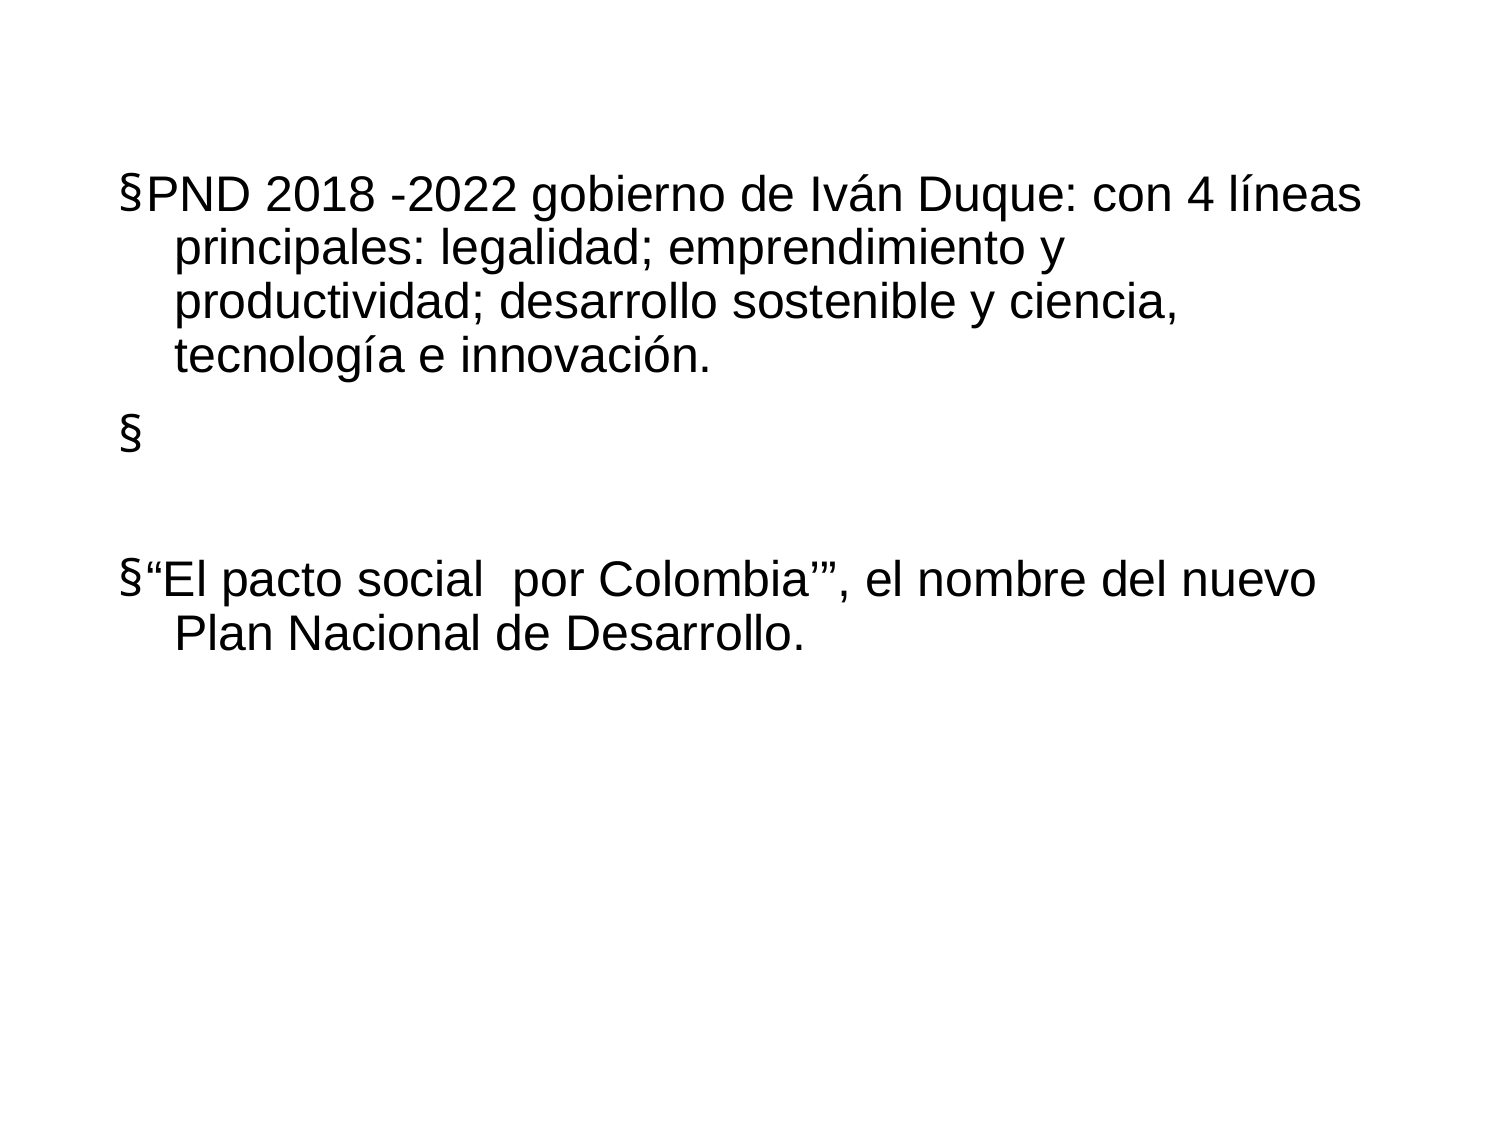

#
PND 2018 -2022 gobierno de Iván Duque: con 4 líneas principales: legalidad; emprendimiento y productividad; desarrollo sostenible y ciencia, tecnología e innovación.
“El pacto social por Colombia’”, el nombre del nuevo Plan Nacional de Desarrollo.